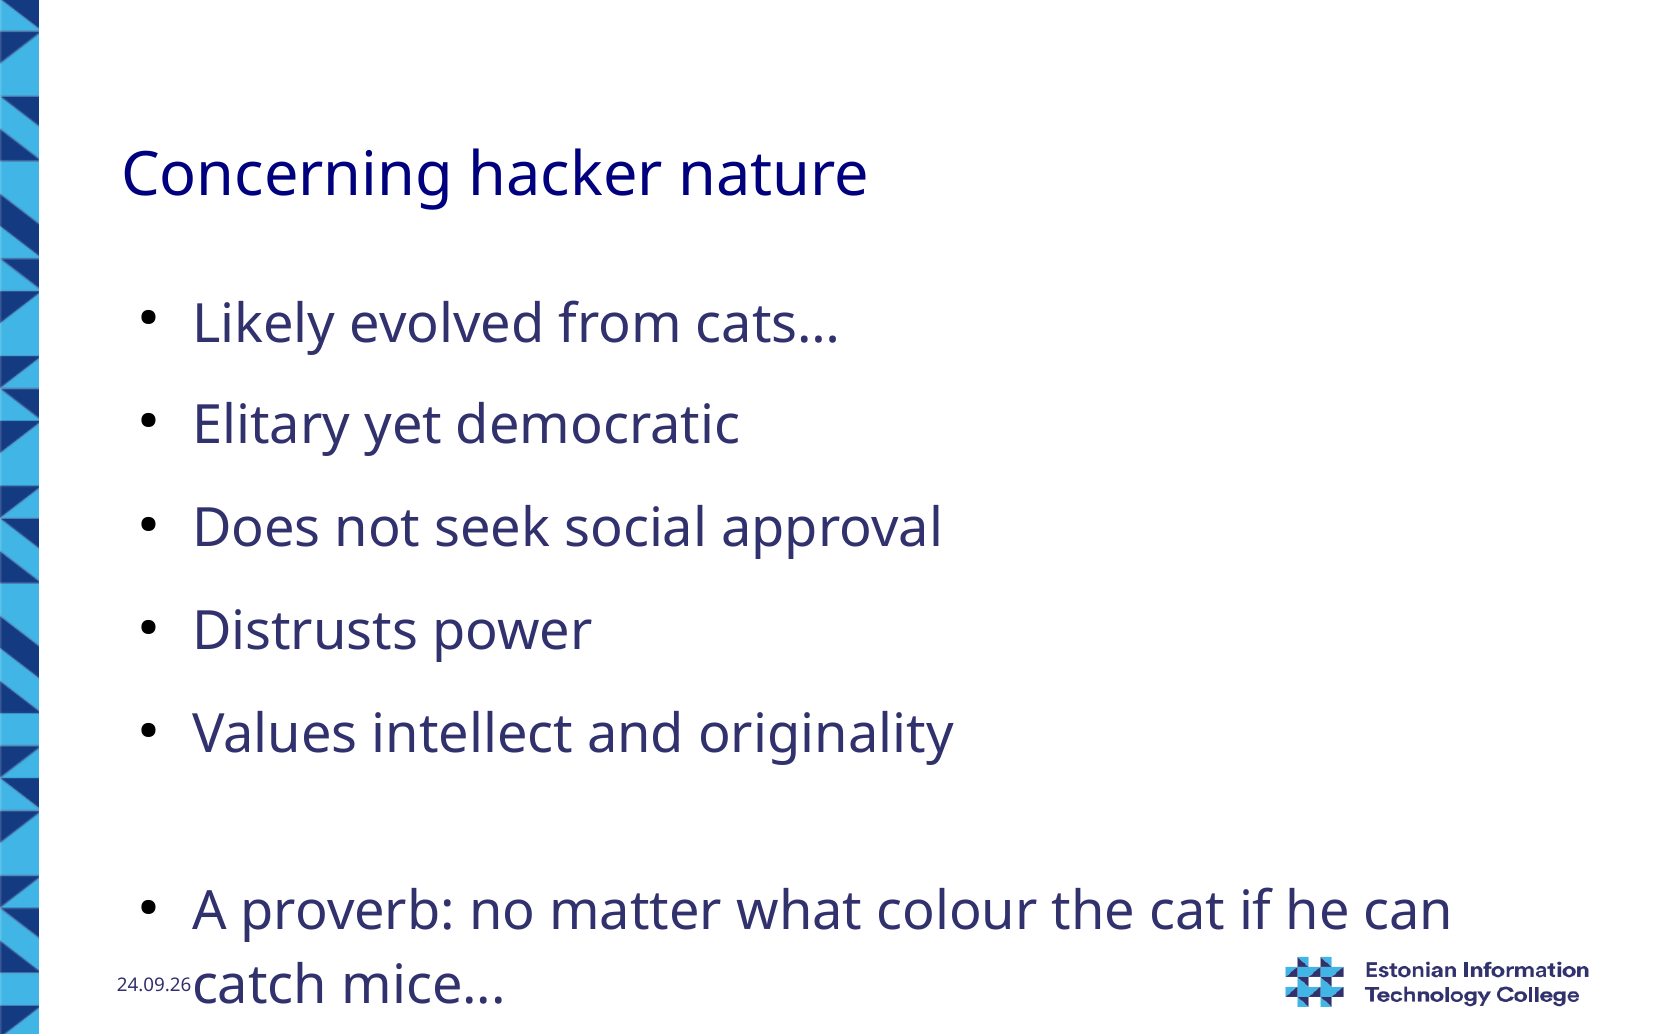

# Concerning hacker nature
Likely evolved from cats…
Elitary yet democratic
Does not seek social approval
Distrusts power
Values intellect and originality
A proverb: no matter what colour the cat if he can catch mice...